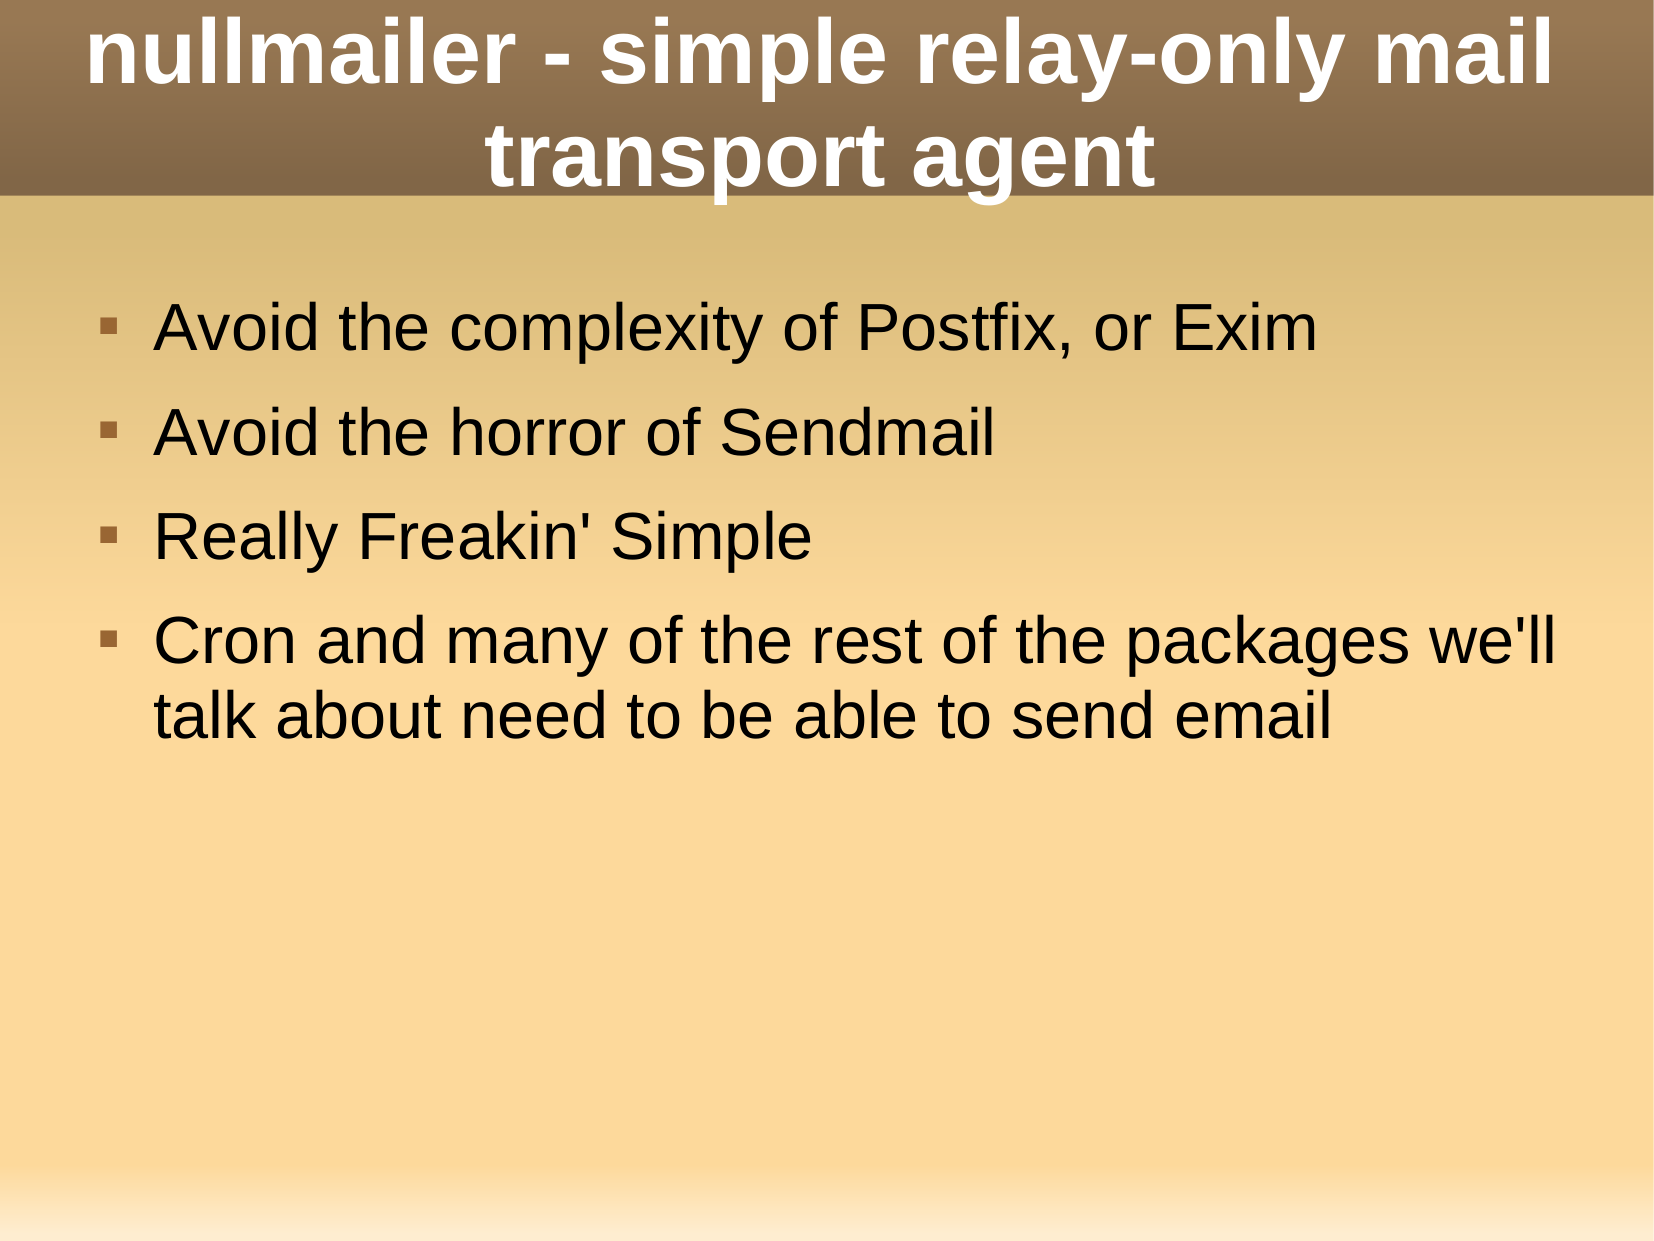

# nullmailer - simple relay-only mail transport agent
Avoid the complexity of Postfix, or Exim
Avoid the horror of Sendmail
Really Freakin' Simple
Cron and many of the rest of the packages we'll talk about need to be able to send email